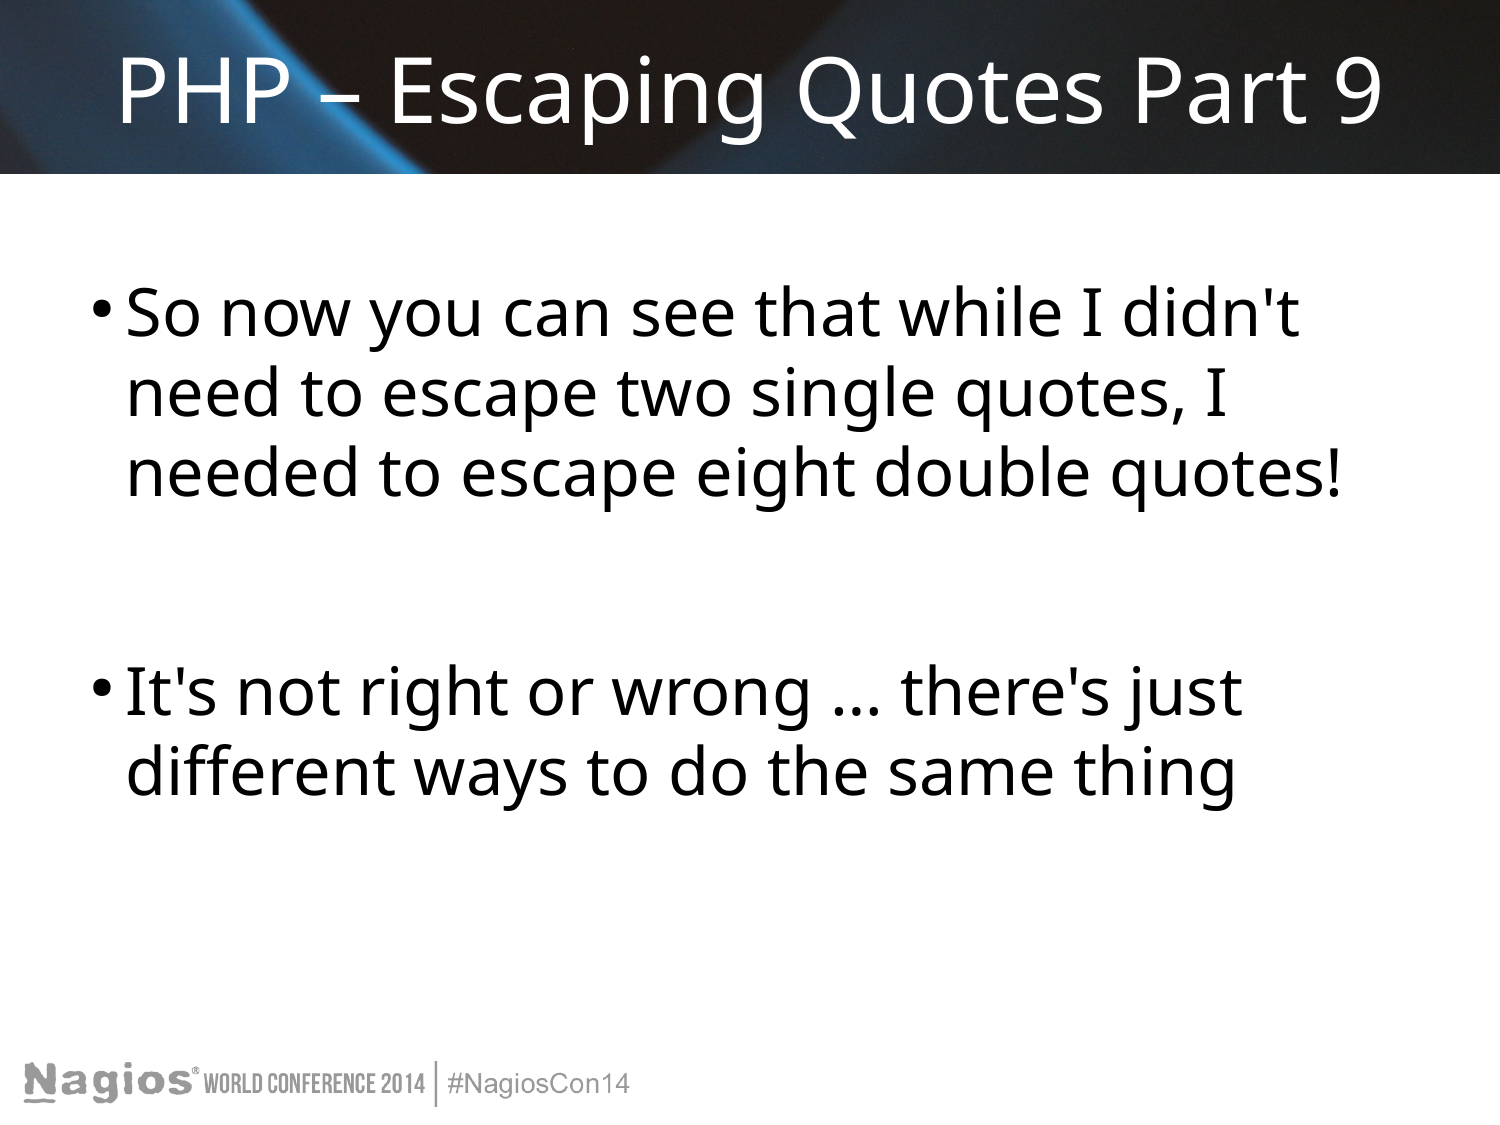

# PHP – Escaping Quotes Part 9
So now you can see that while I didn't need to escape two single quotes, I needed to escape eight double quotes!
It's not right or wrong … there's just different ways to do the same thing